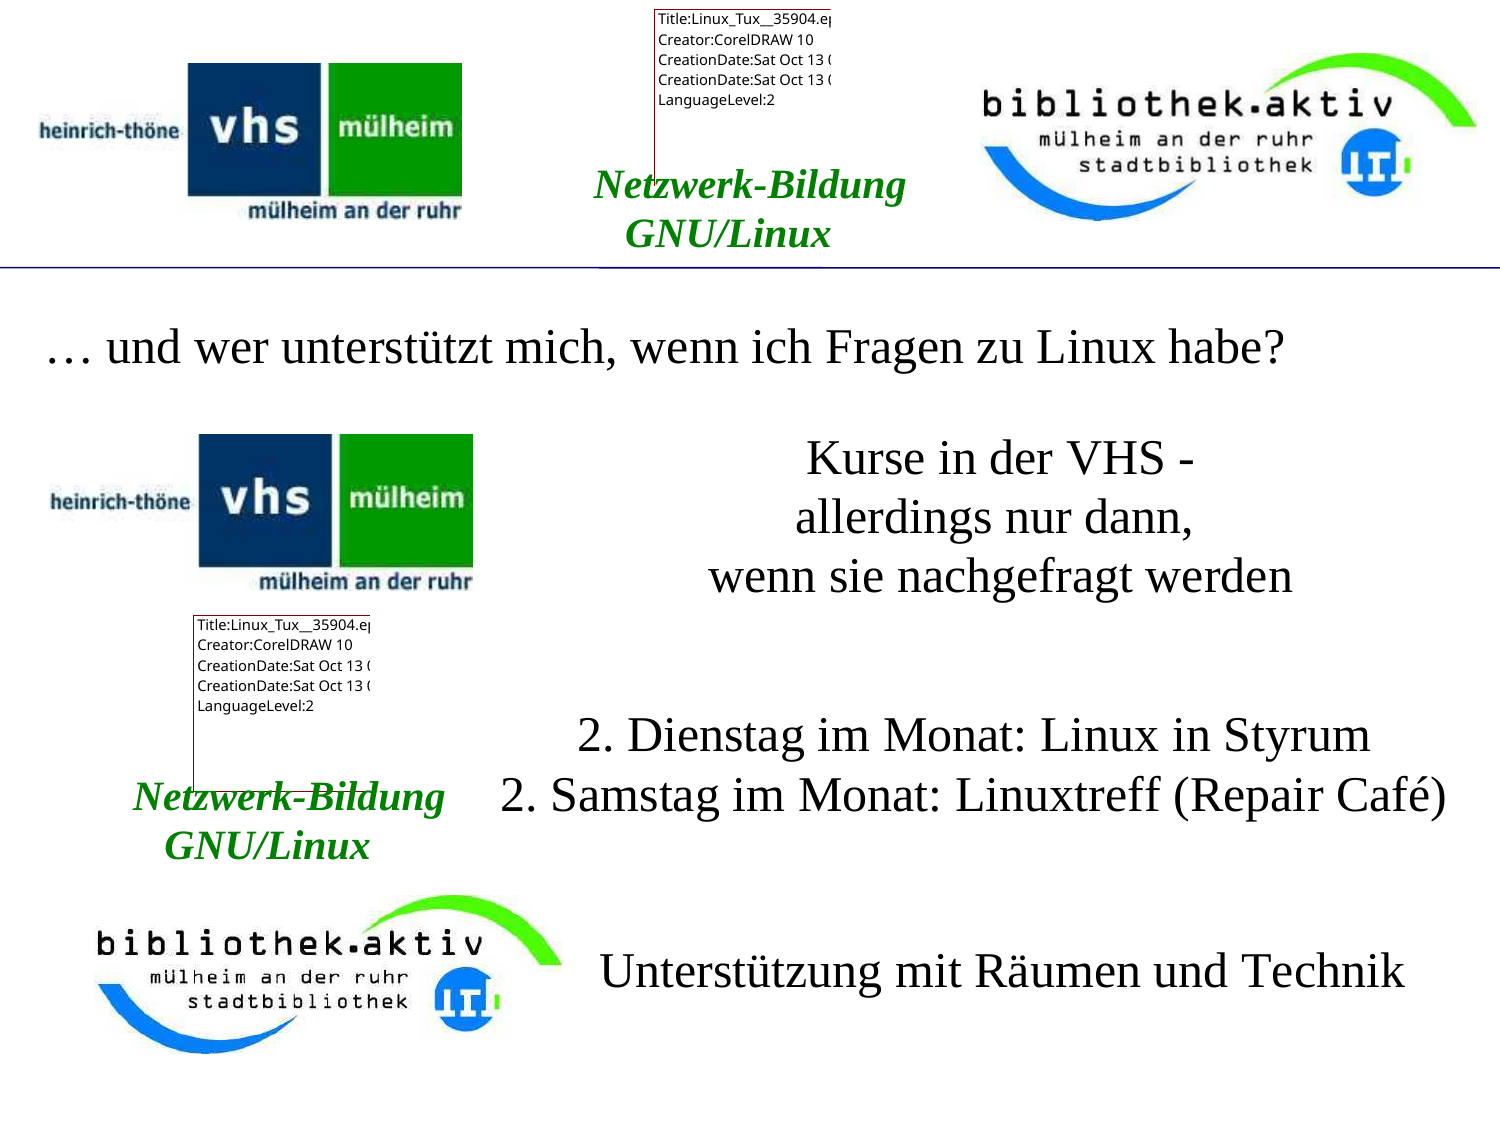

Netzwerk-Bildung
 GNU/Linux
… und wer unterstützt mich, wenn ich Fragen zu Linux habe?
Kurse in der VHS -
allerdings nur dann,
wenn sie nachgefragt werden
2. Dienstag im Monat: Linux in Styrum
2. Samstag im Monat: Linuxtreff (Repair Café)
Netzwerk-Bildung
 GNU/Linux
Unterstützung mit Räumen und Technik